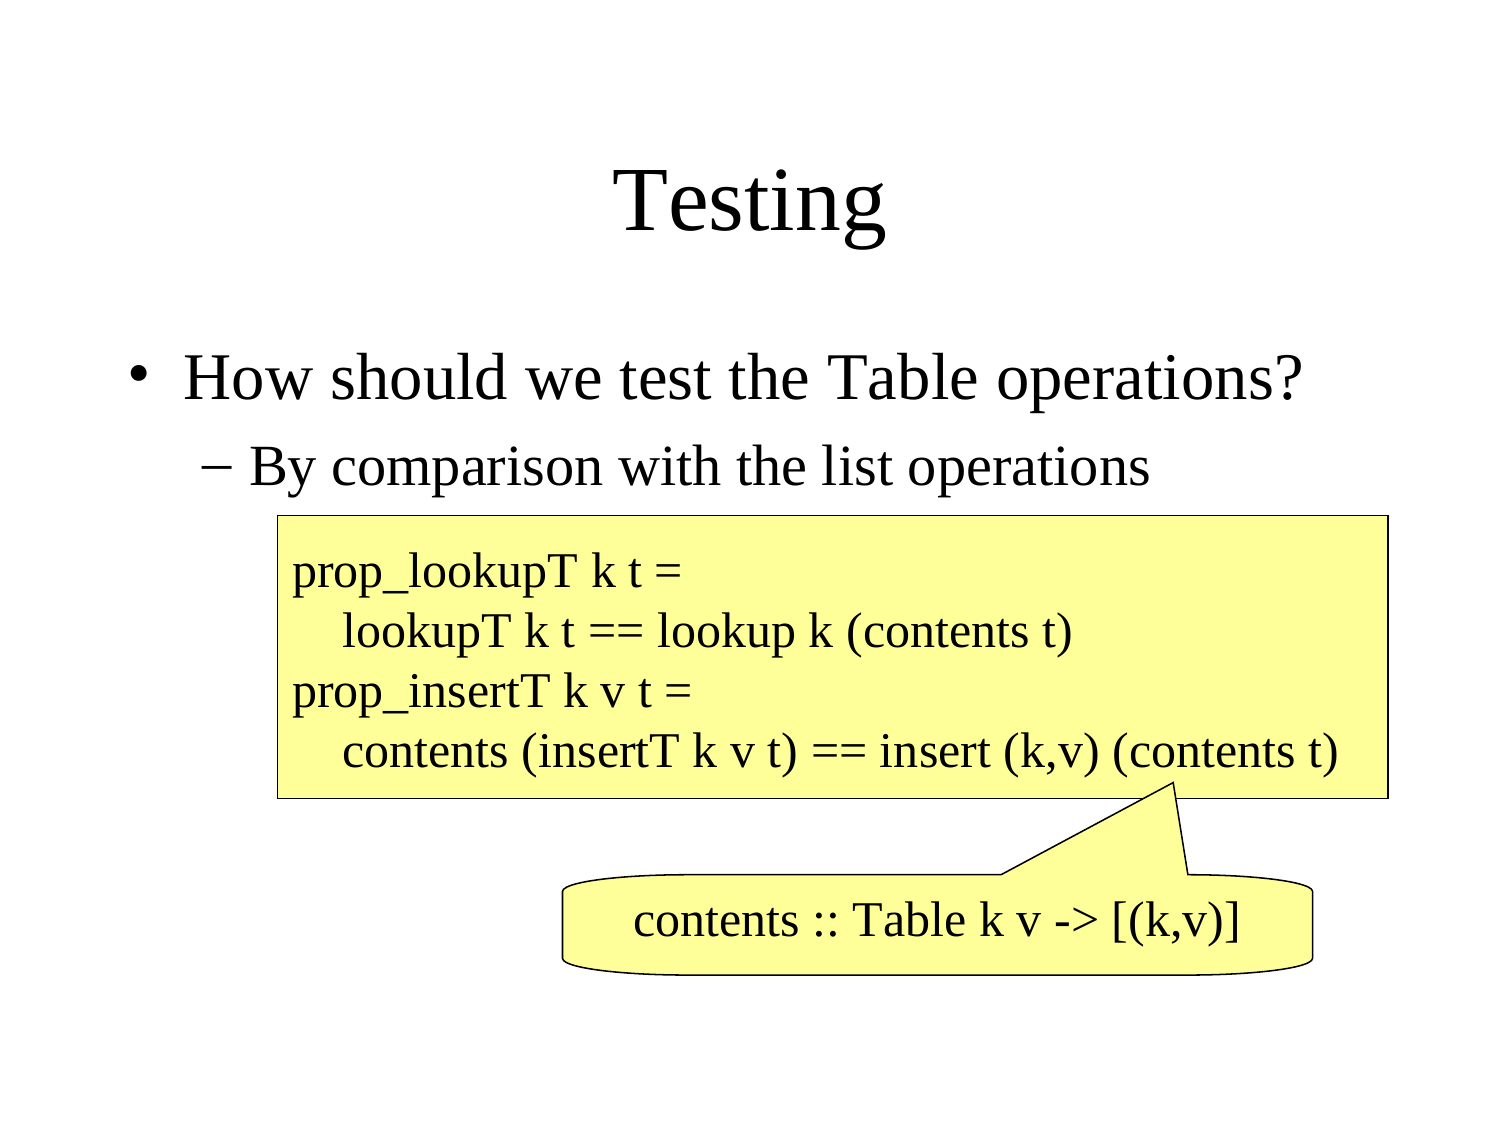

# Testing
How should we test the Table operations?
By comparison with the list operations
prop_lookupT k t =
 lookupT k t == lookup k (contents t)
prop_insertT k v t =
 contents (insertT k v t) == insert (k,v) (contents t)
contents :: Table k v -> [(k,v)]